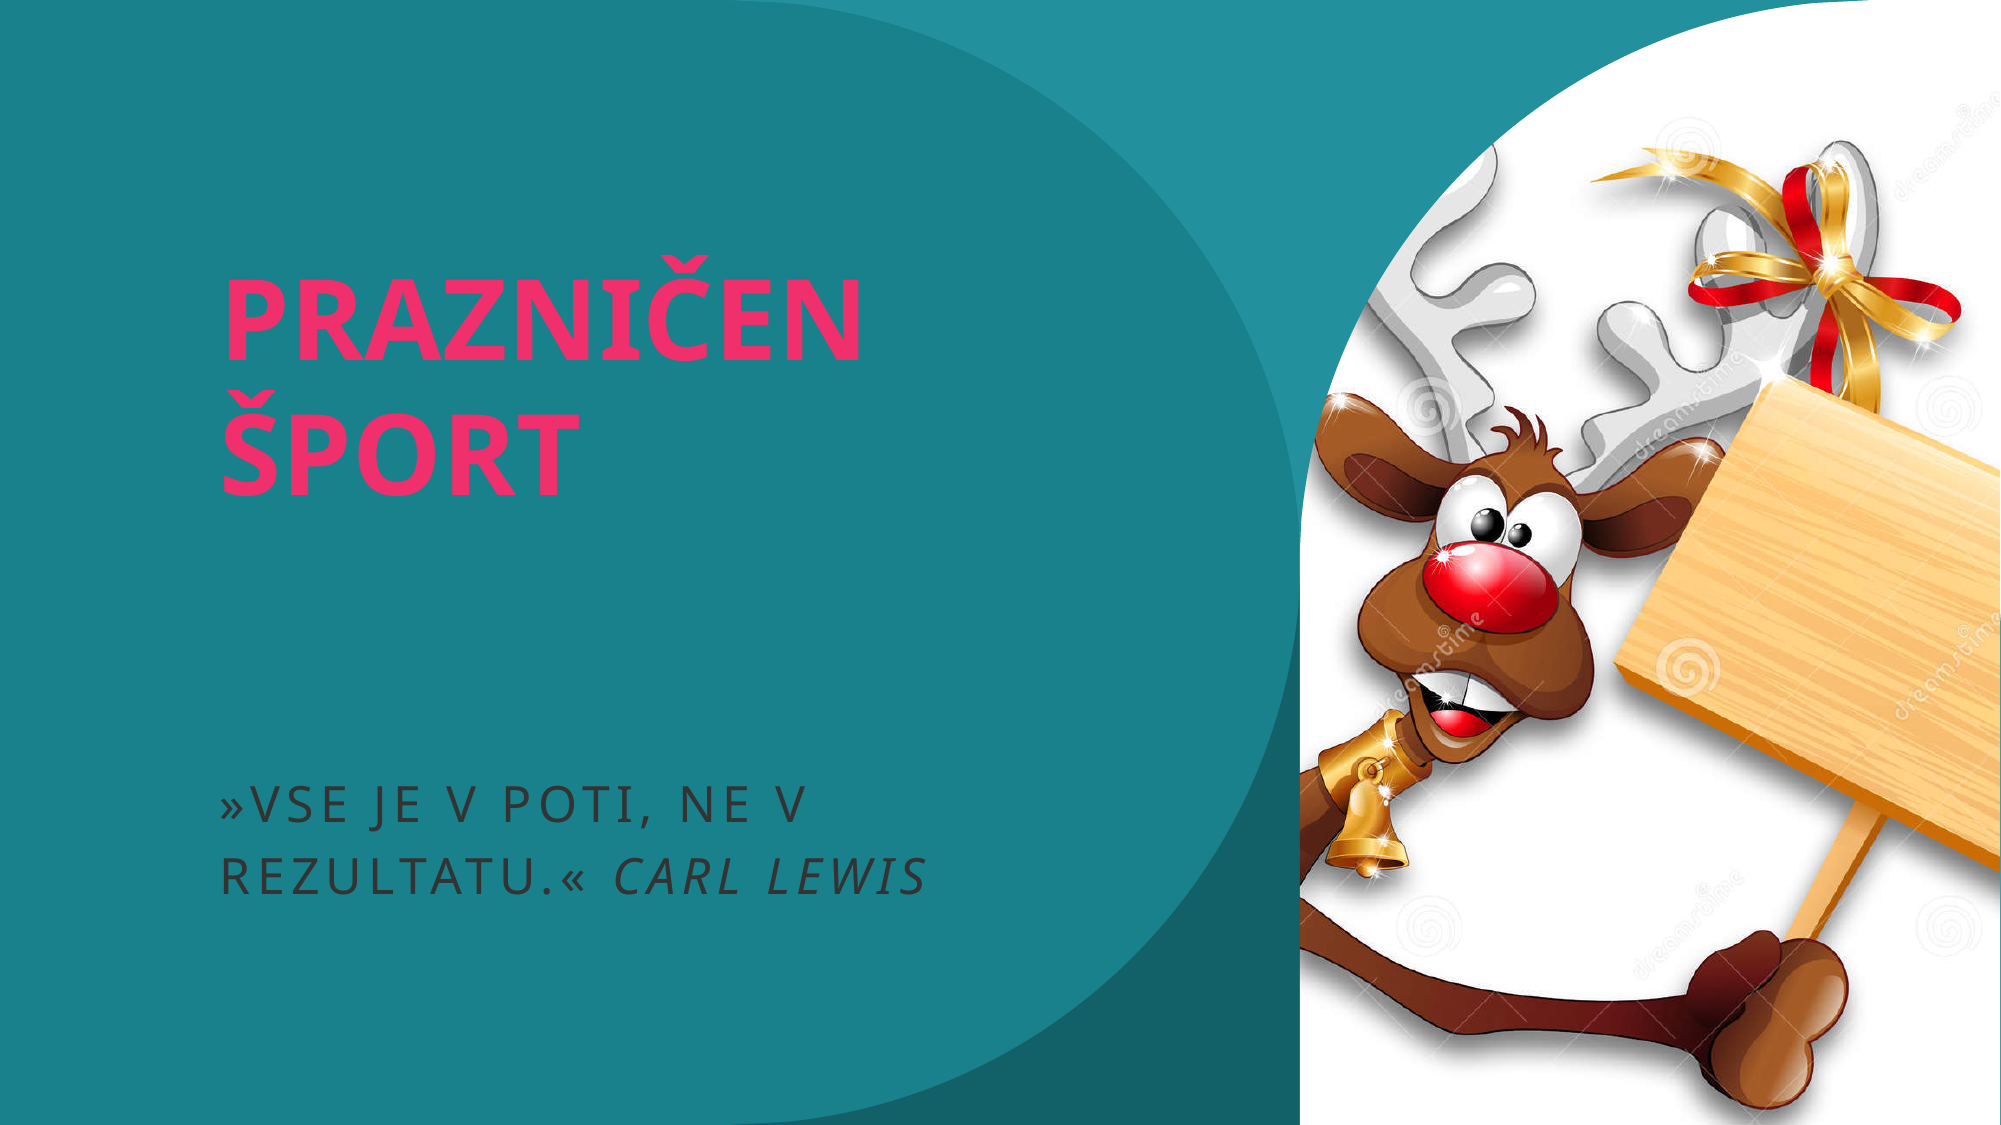

# PRAZNIČEN ŠPORT
»Vse je v poti, ne v rezultatu.« Carl Lewis